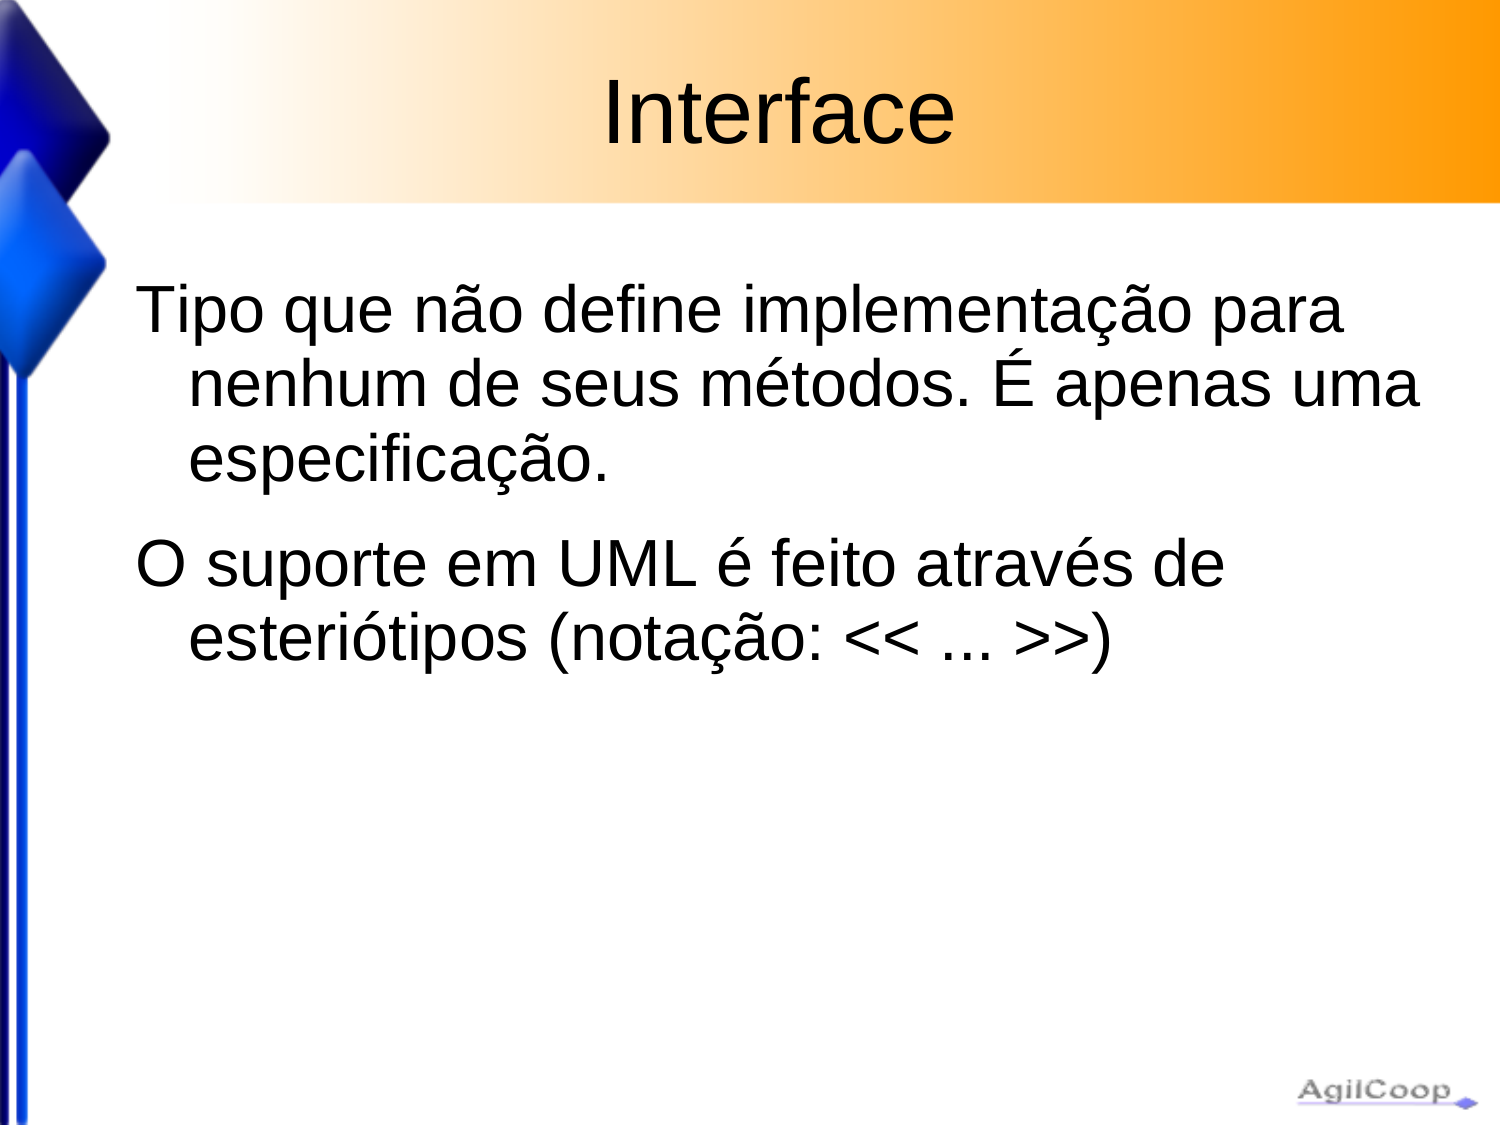

# Interface
Tipo que não define implementação para nenhum de seus métodos. É apenas uma especificação.
O suporte em UML é feito através de esteriótipos (notação: << ... >>)
Copyleft AgilCoop 2007
19